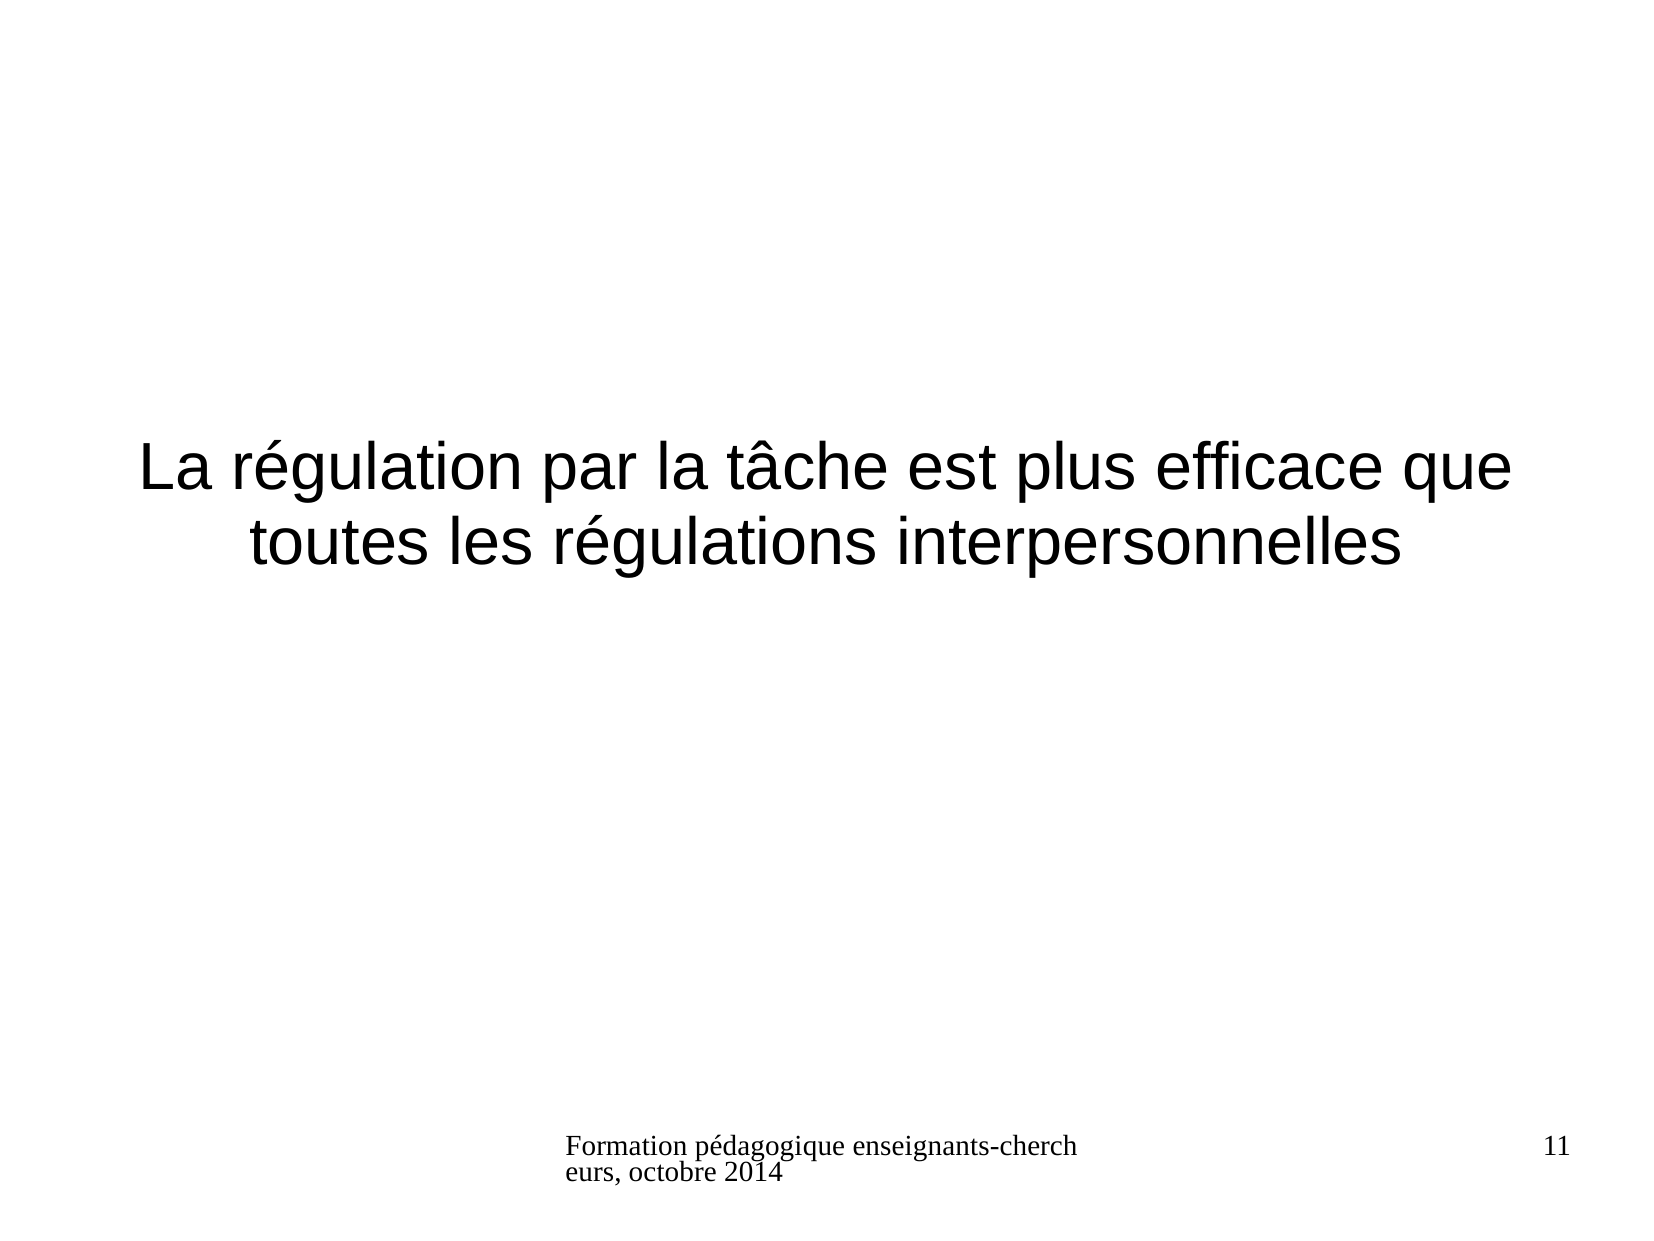

# La régulation par la tâche est plus efficace que toutes les régulations interpersonnelles
Formation pédagogique enseignants-chercheurs, octobre 2014
11